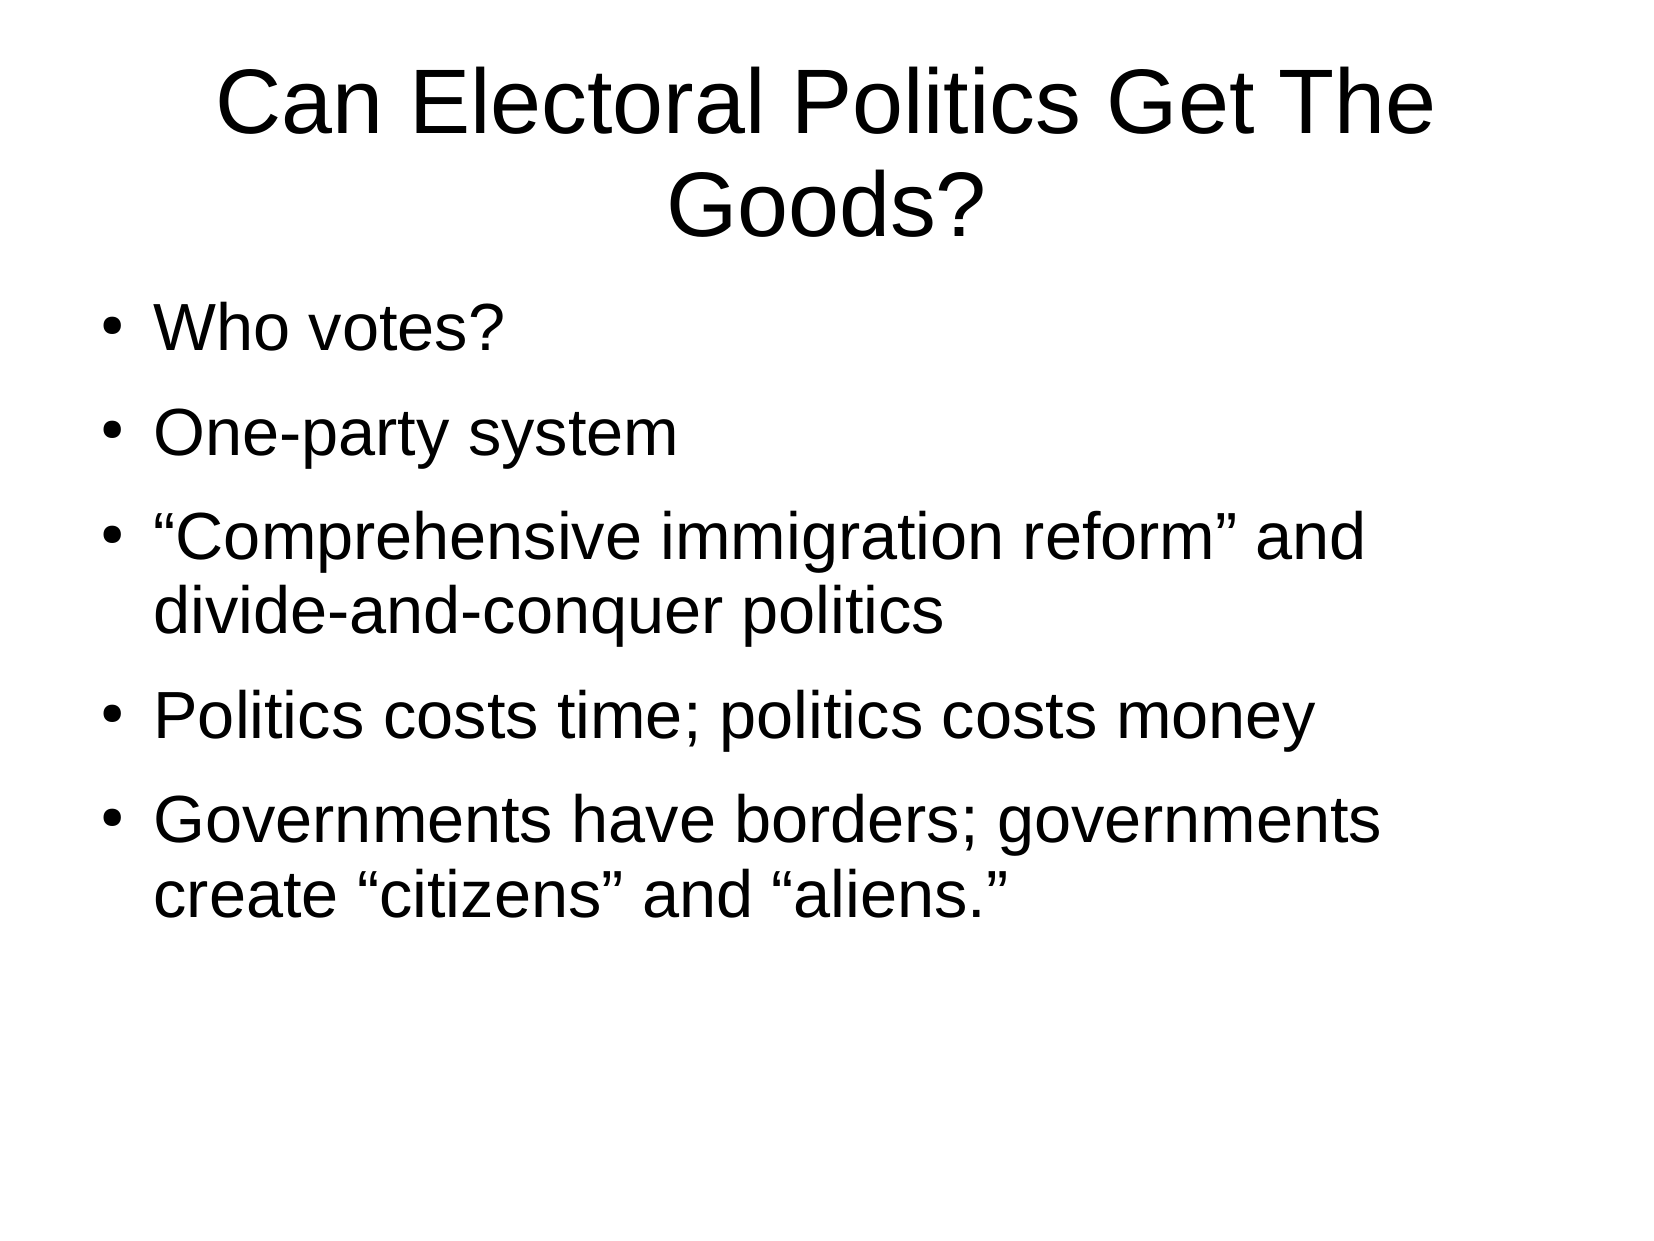

# Can Electoral Politics Get The Goods?
Who votes?
One-party system
“Comprehensive immigration reform” and divide-and-conquer politics
Politics costs time; politics costs money
Governments have borders; governments create “citizens” and “aliens.”